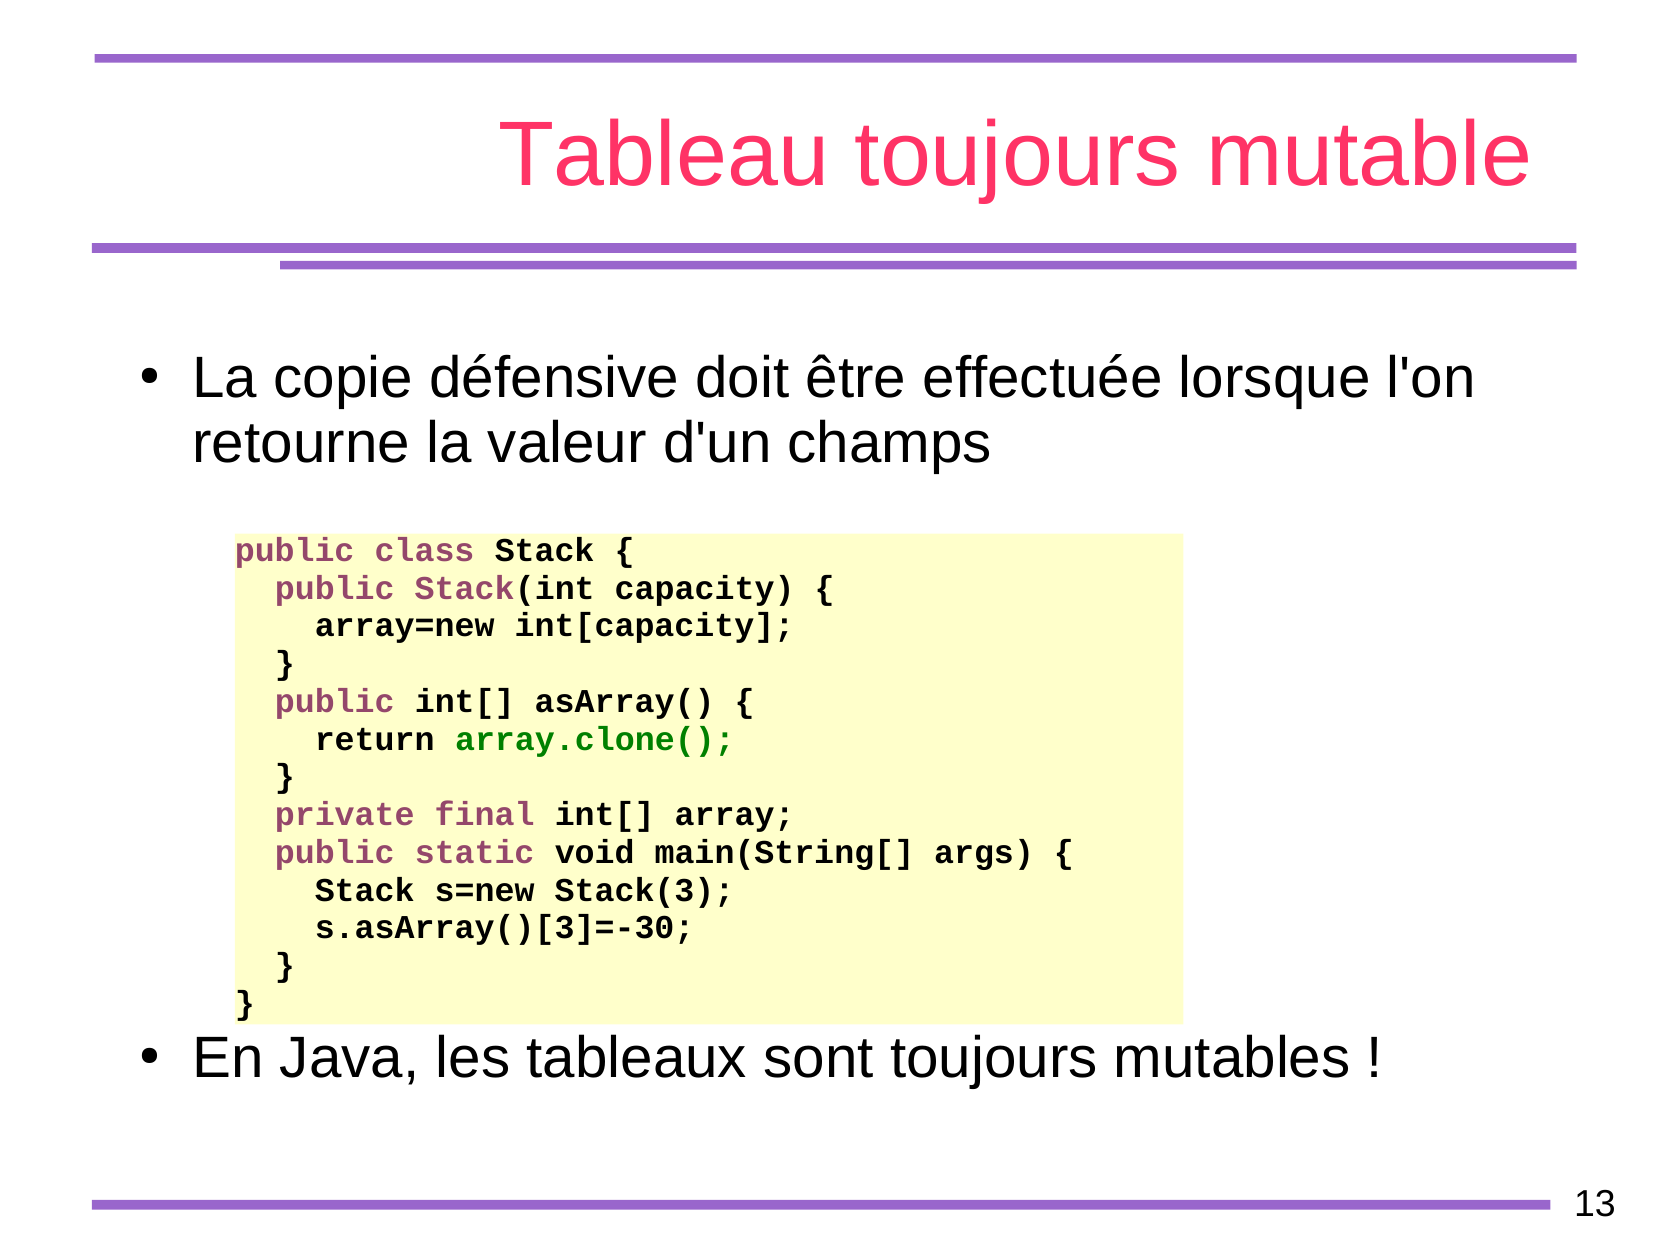

# Tableau toujours mutable
La copie défensive doit être effectuée lorsque l'on retourne la valeur d'un champs
En Java, les tableaux sont toujours mutables !
public class Stack {
 public Stack(int capacity) {
 array=new int[capacity];
 }
 public int[] asArray() {
 return array.clone();
 }
 private final int[] array;
 public static void main(String[] args) {
 Stack s=new Stack(3);
 s.asArray()[3]=-30;
 }
}